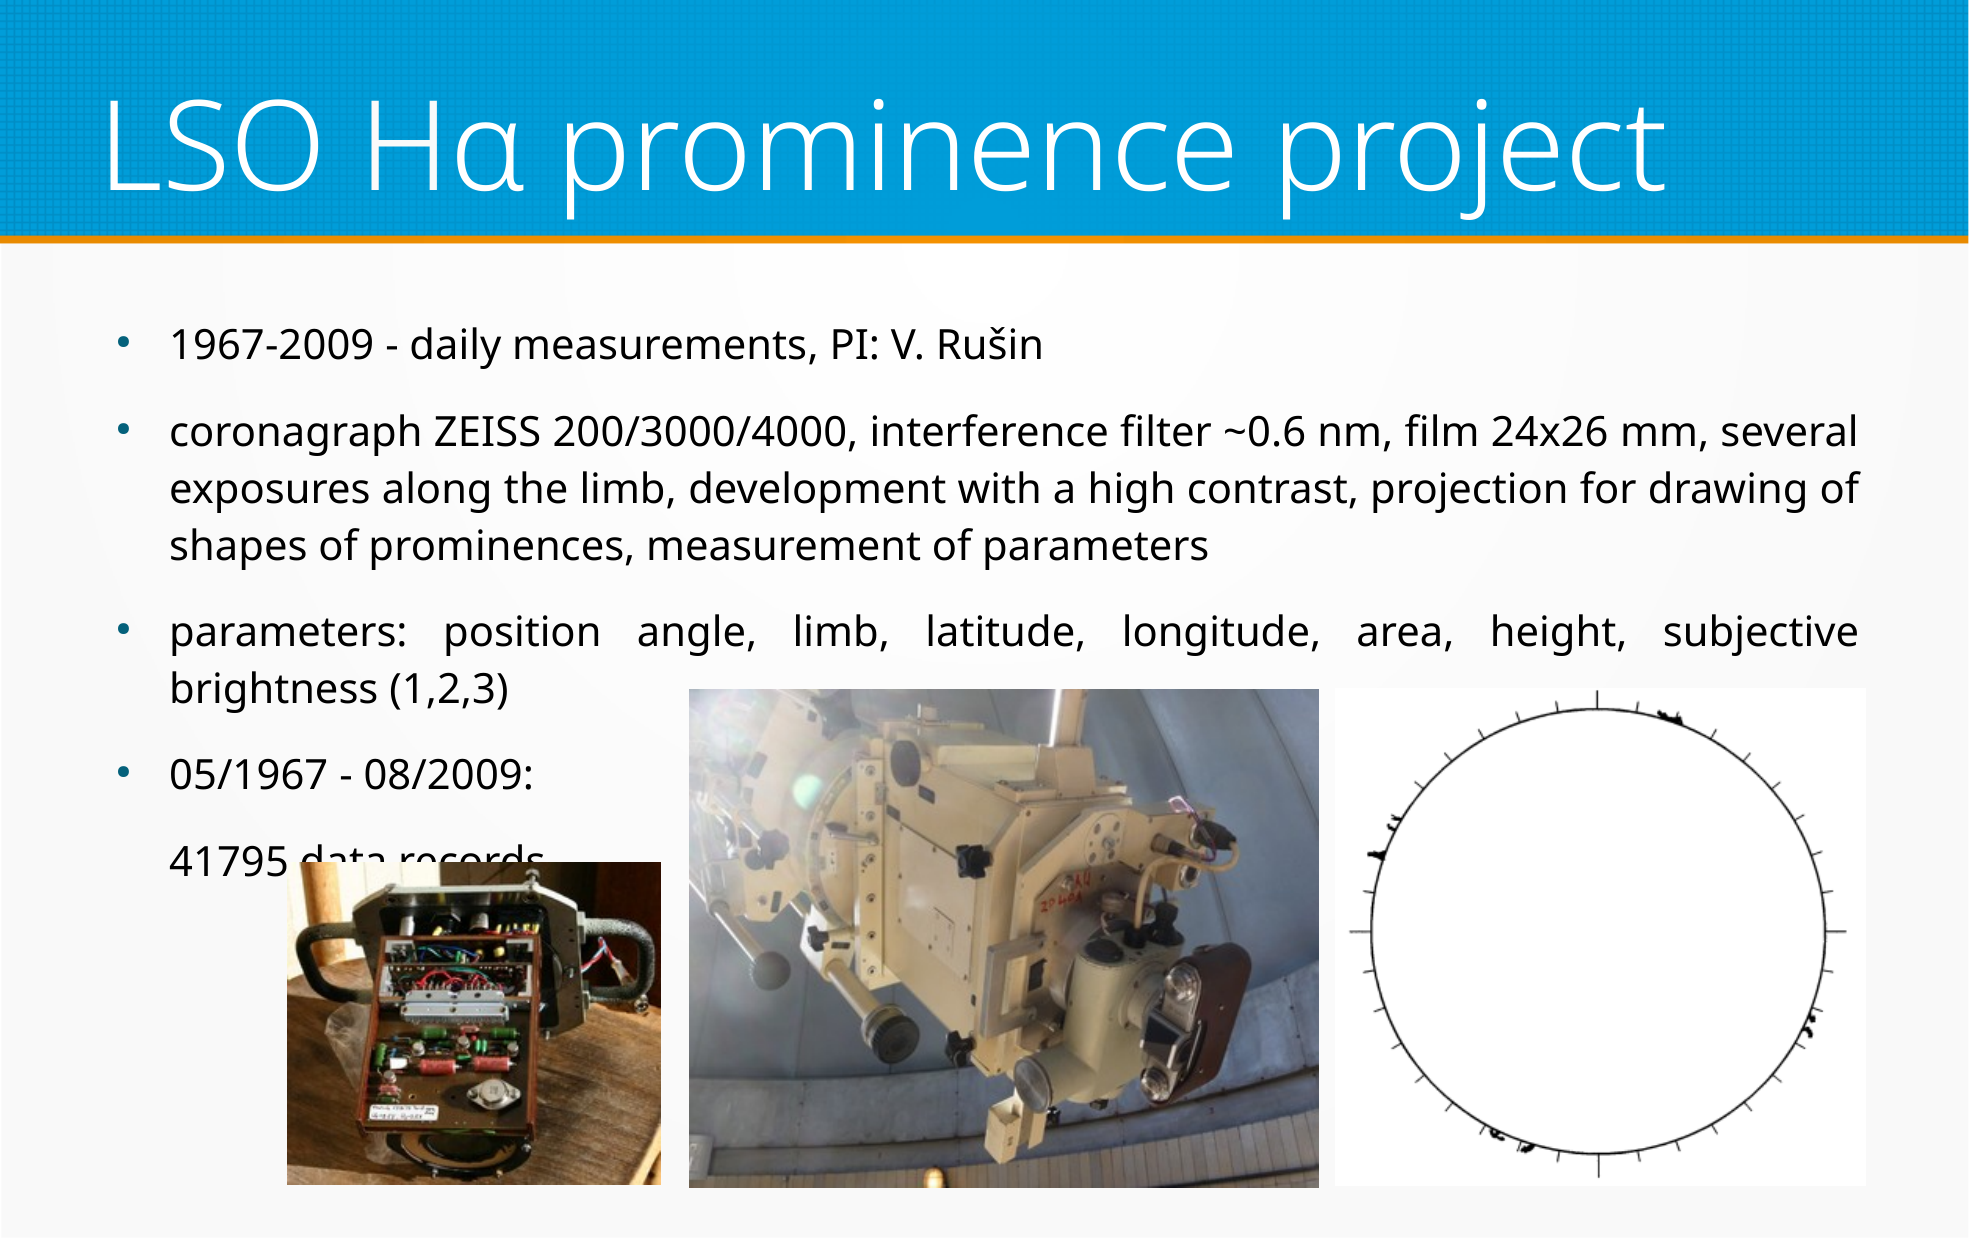

# LSO Hα prominence project
1967-2009 - daily measurements, PI: V. Rušin
coronagraph ZEISS 200/3000/4000, interference filter ~0.6 nm, film 24x26 mm, several exposures along the limb, development with a high contrast, projection for drawing of shapes of prominences, measurement of parameters
parameters: position angle, limb, latitude, longitude, area, height, subjective brightness (1­,­2,3)
05/1967 ­- 08/2009:
41795 data records